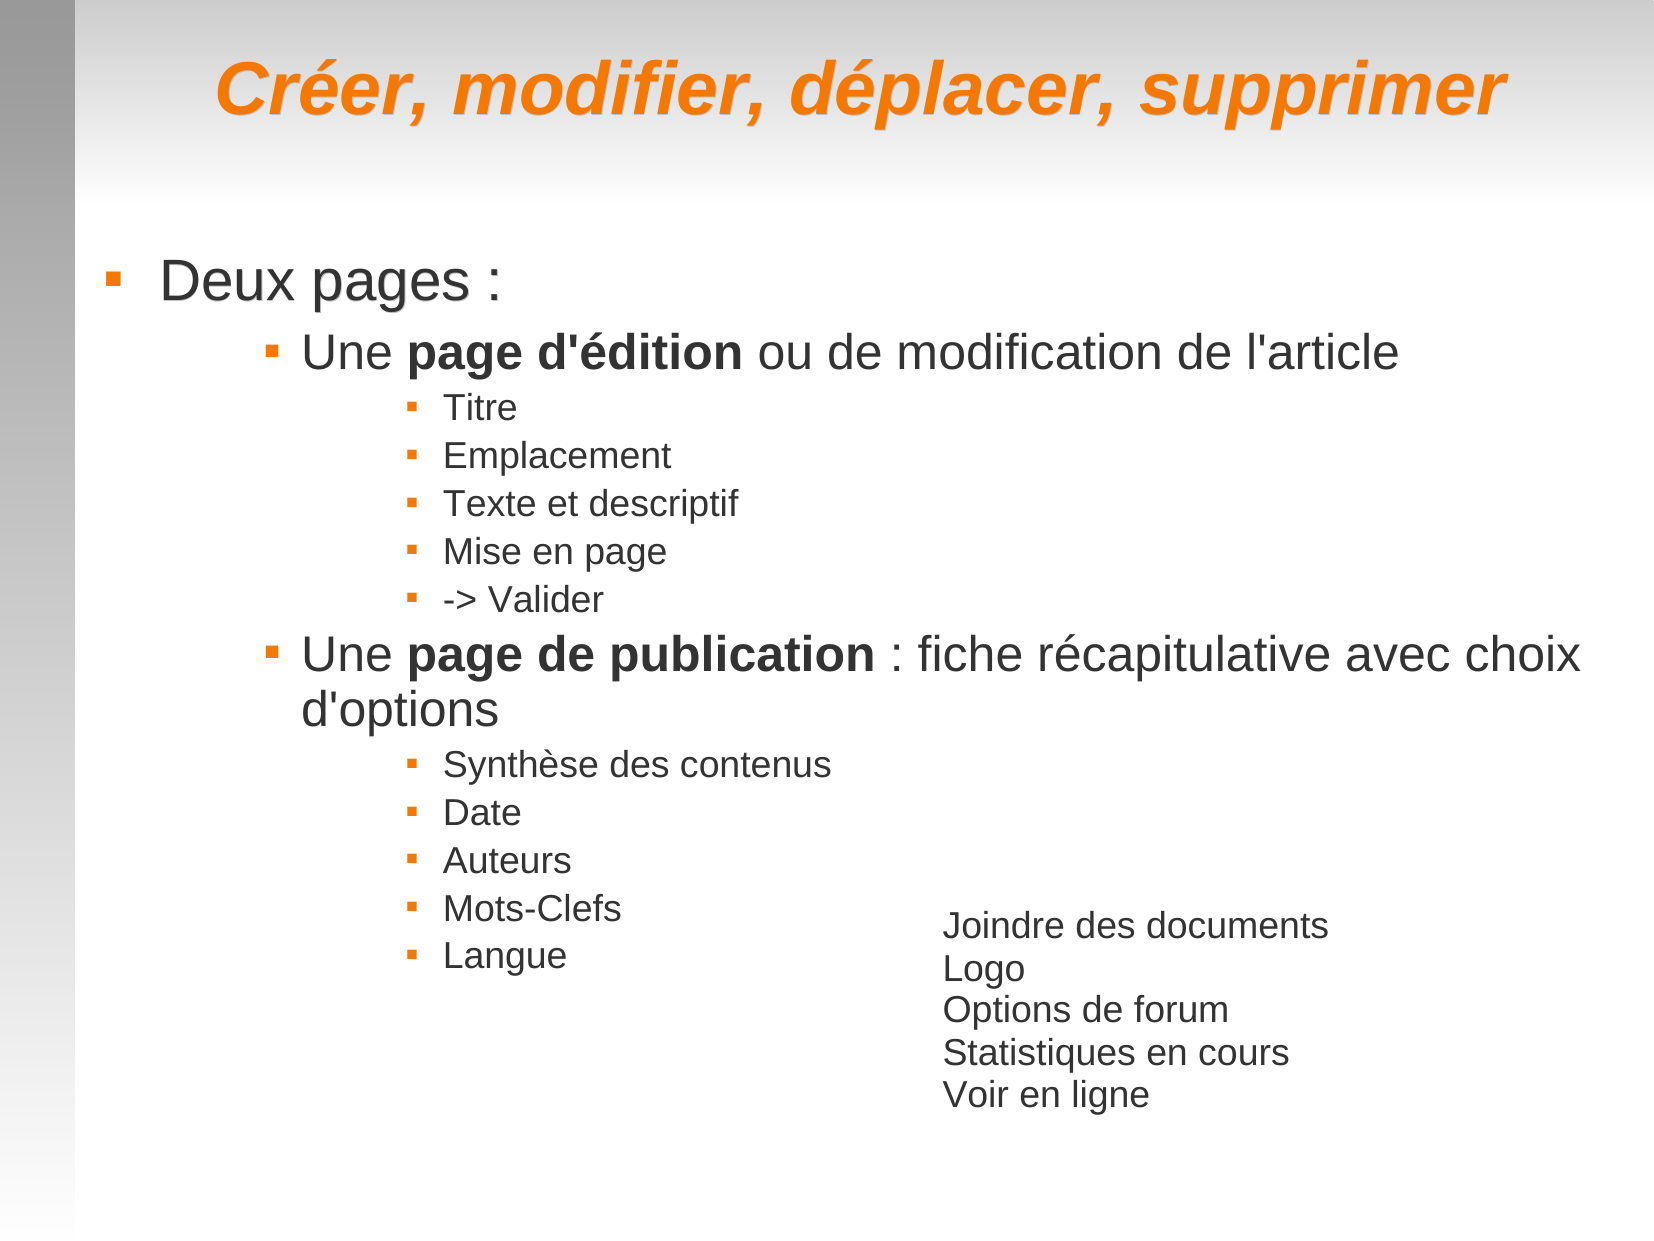

# Créer, modifier, déplacer, supprimer
Deux pages :
Une page d'édition ou de modification de l'article
Titre
Emplacement
Texte et descriptif
Mise en page
-> Valider
Une page de publication : fiche récapitulative avec choix d'options
Synthèse des contenus
Date
Auteurs
Mots-Clefs
Langue
Joindre des documents
Logo
Options de forum
Statistiques en cours
Voir en ligne